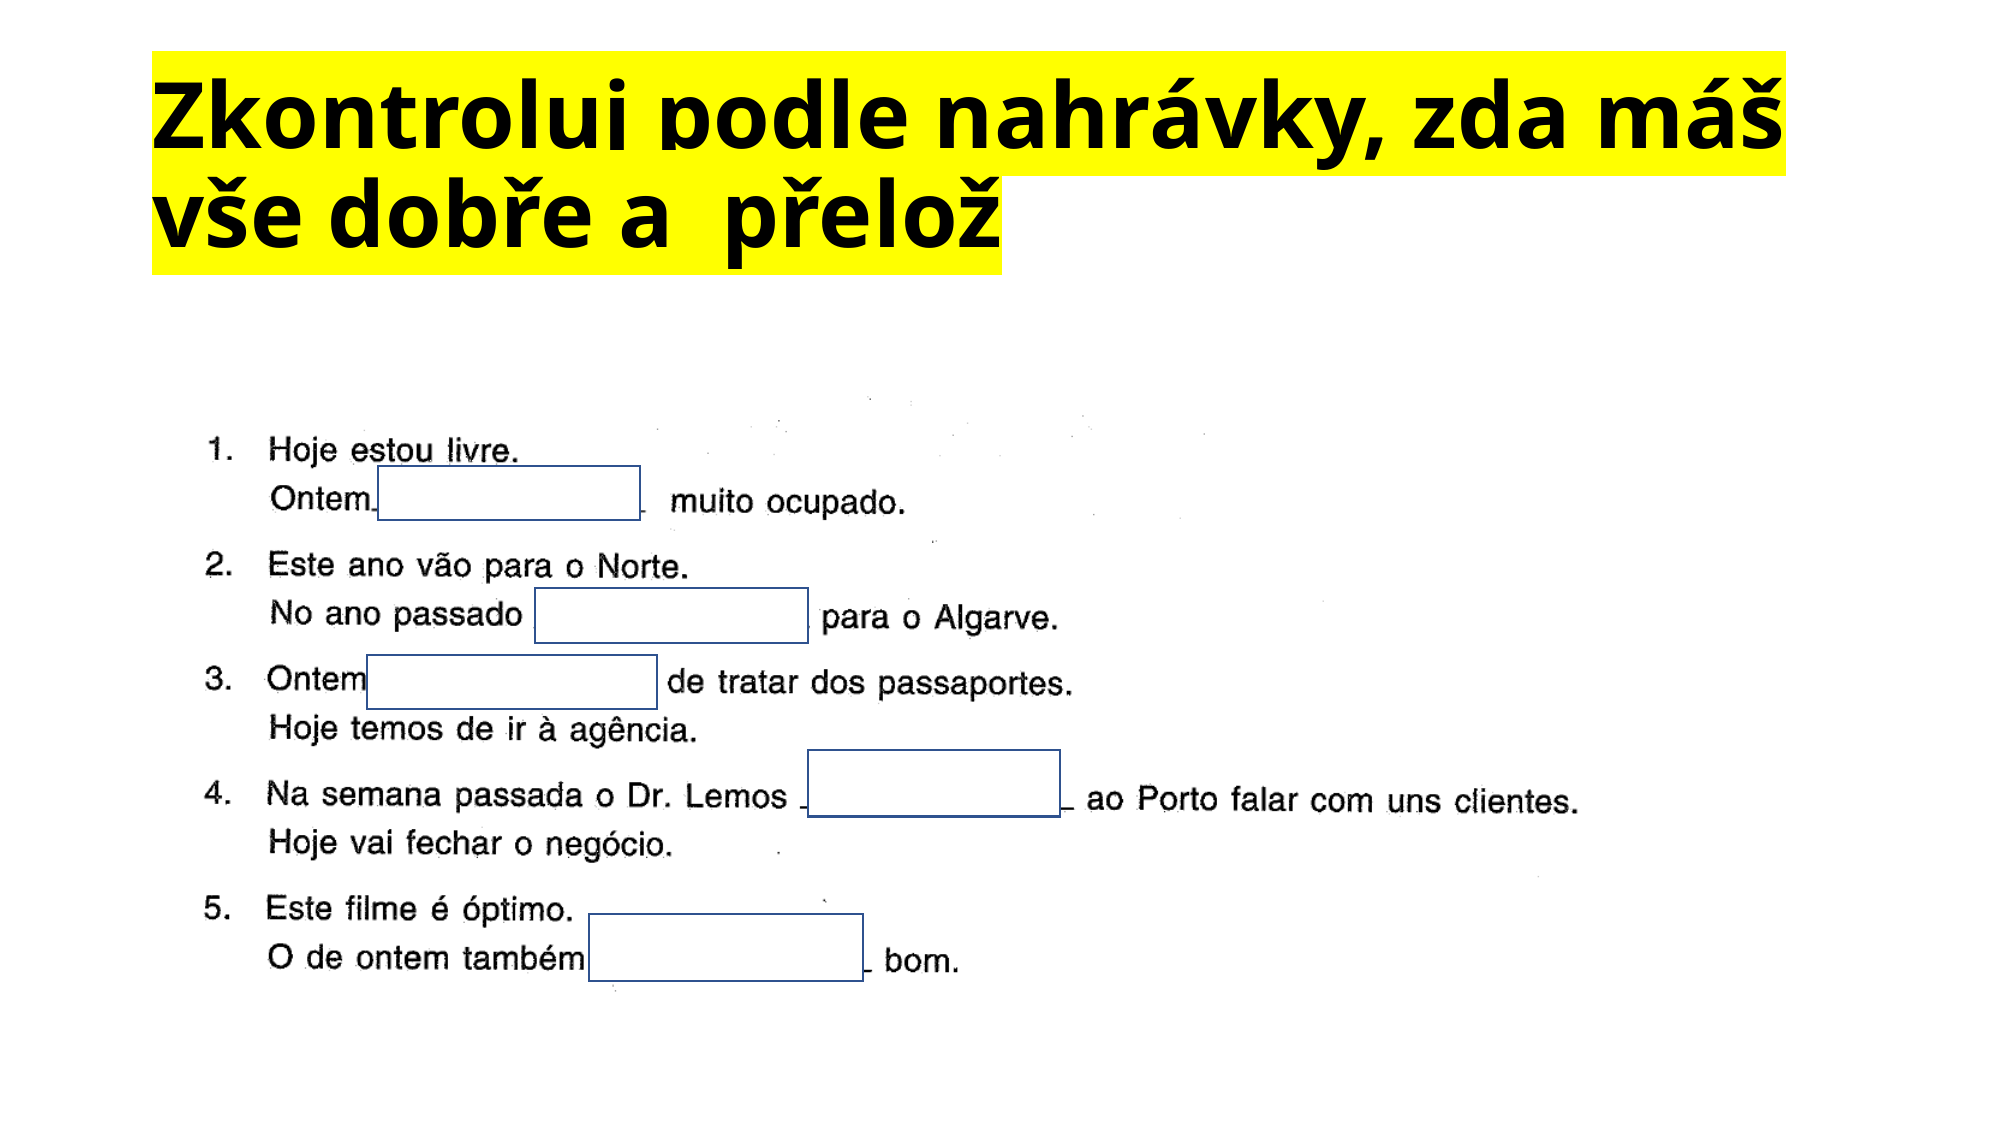

# Zkontroluj podle nahrávky, zda máš vše dobře a přelož